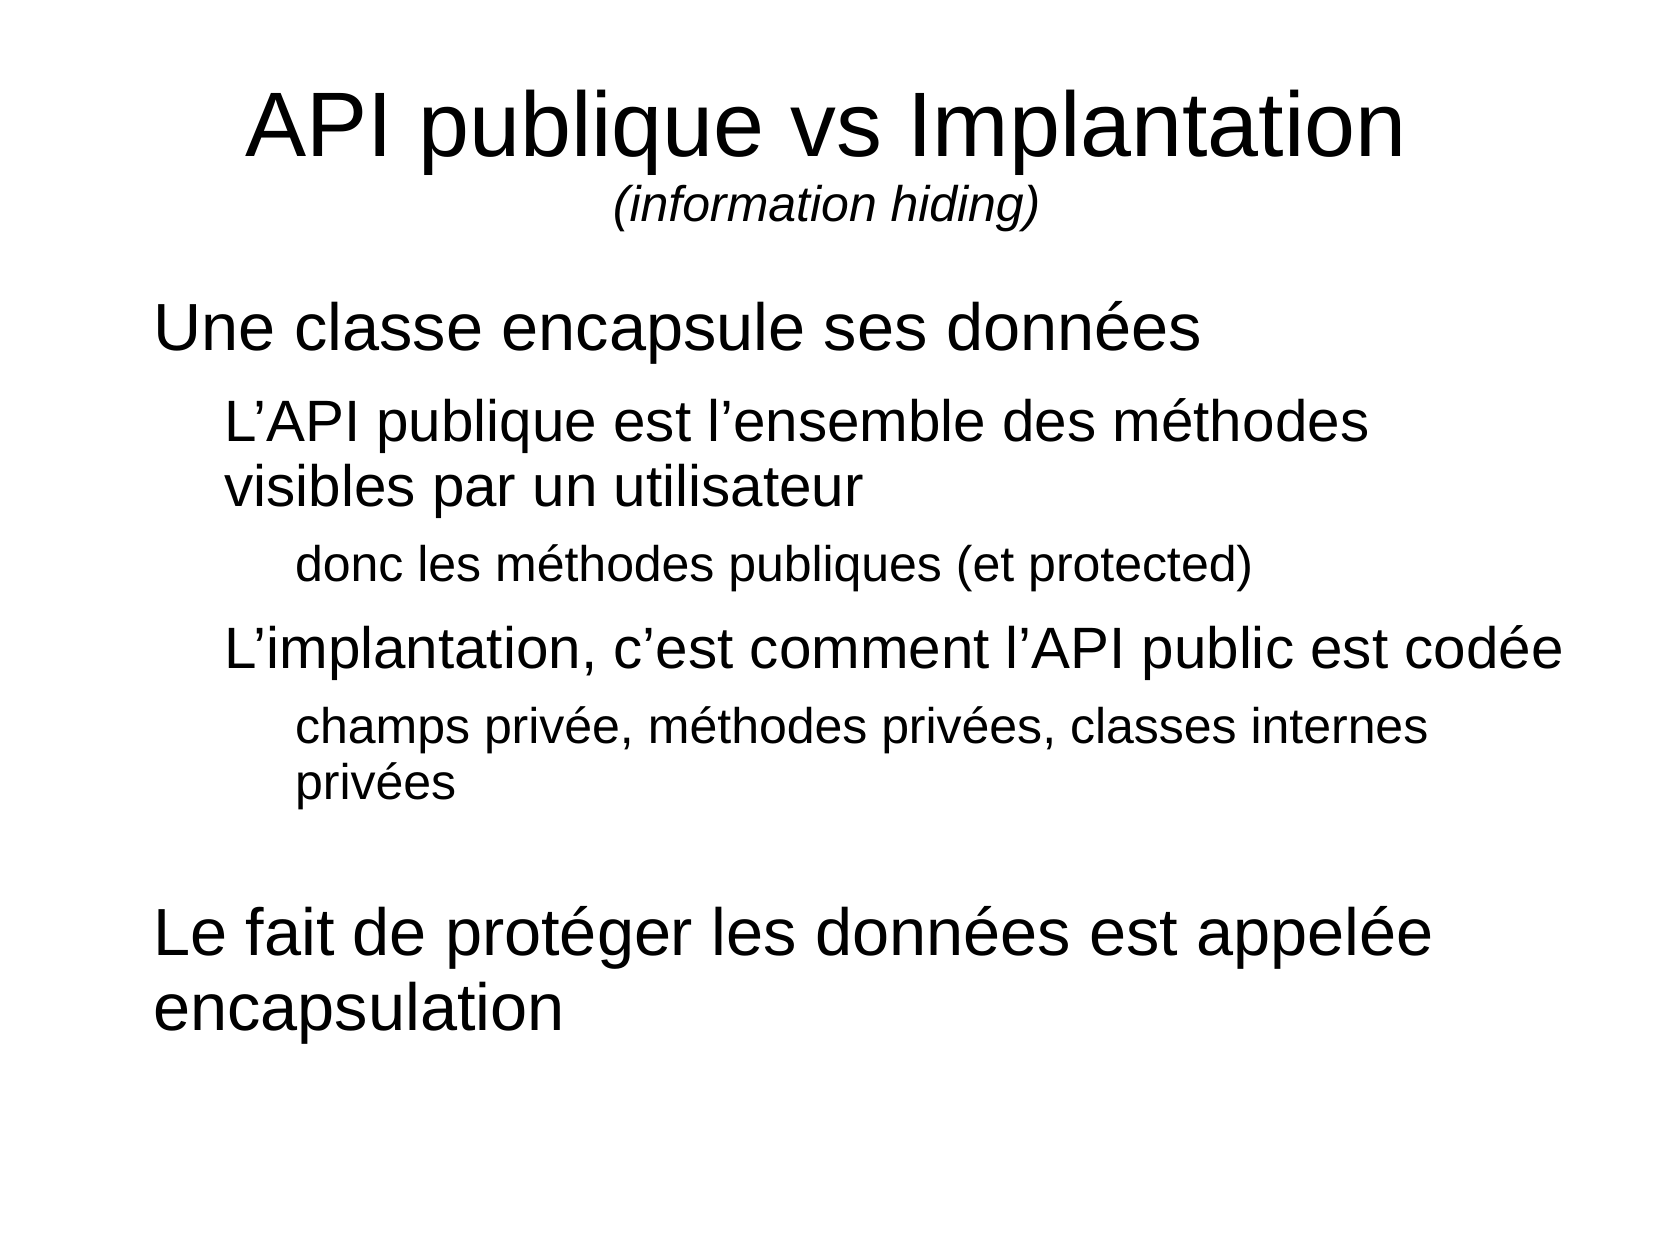

# API publique vs Implantation (information hiding)
Une classe encapsule ses données
L’API publique est l’ensemble des méthodes visibles par un utilisateur
donc les méthodes publiques (et protected)
L’implantation, c’est comment l’API public est codée
champs privée, méthodes privées, classes internes privées
Le fait de protéger les données est appelée encapsulation